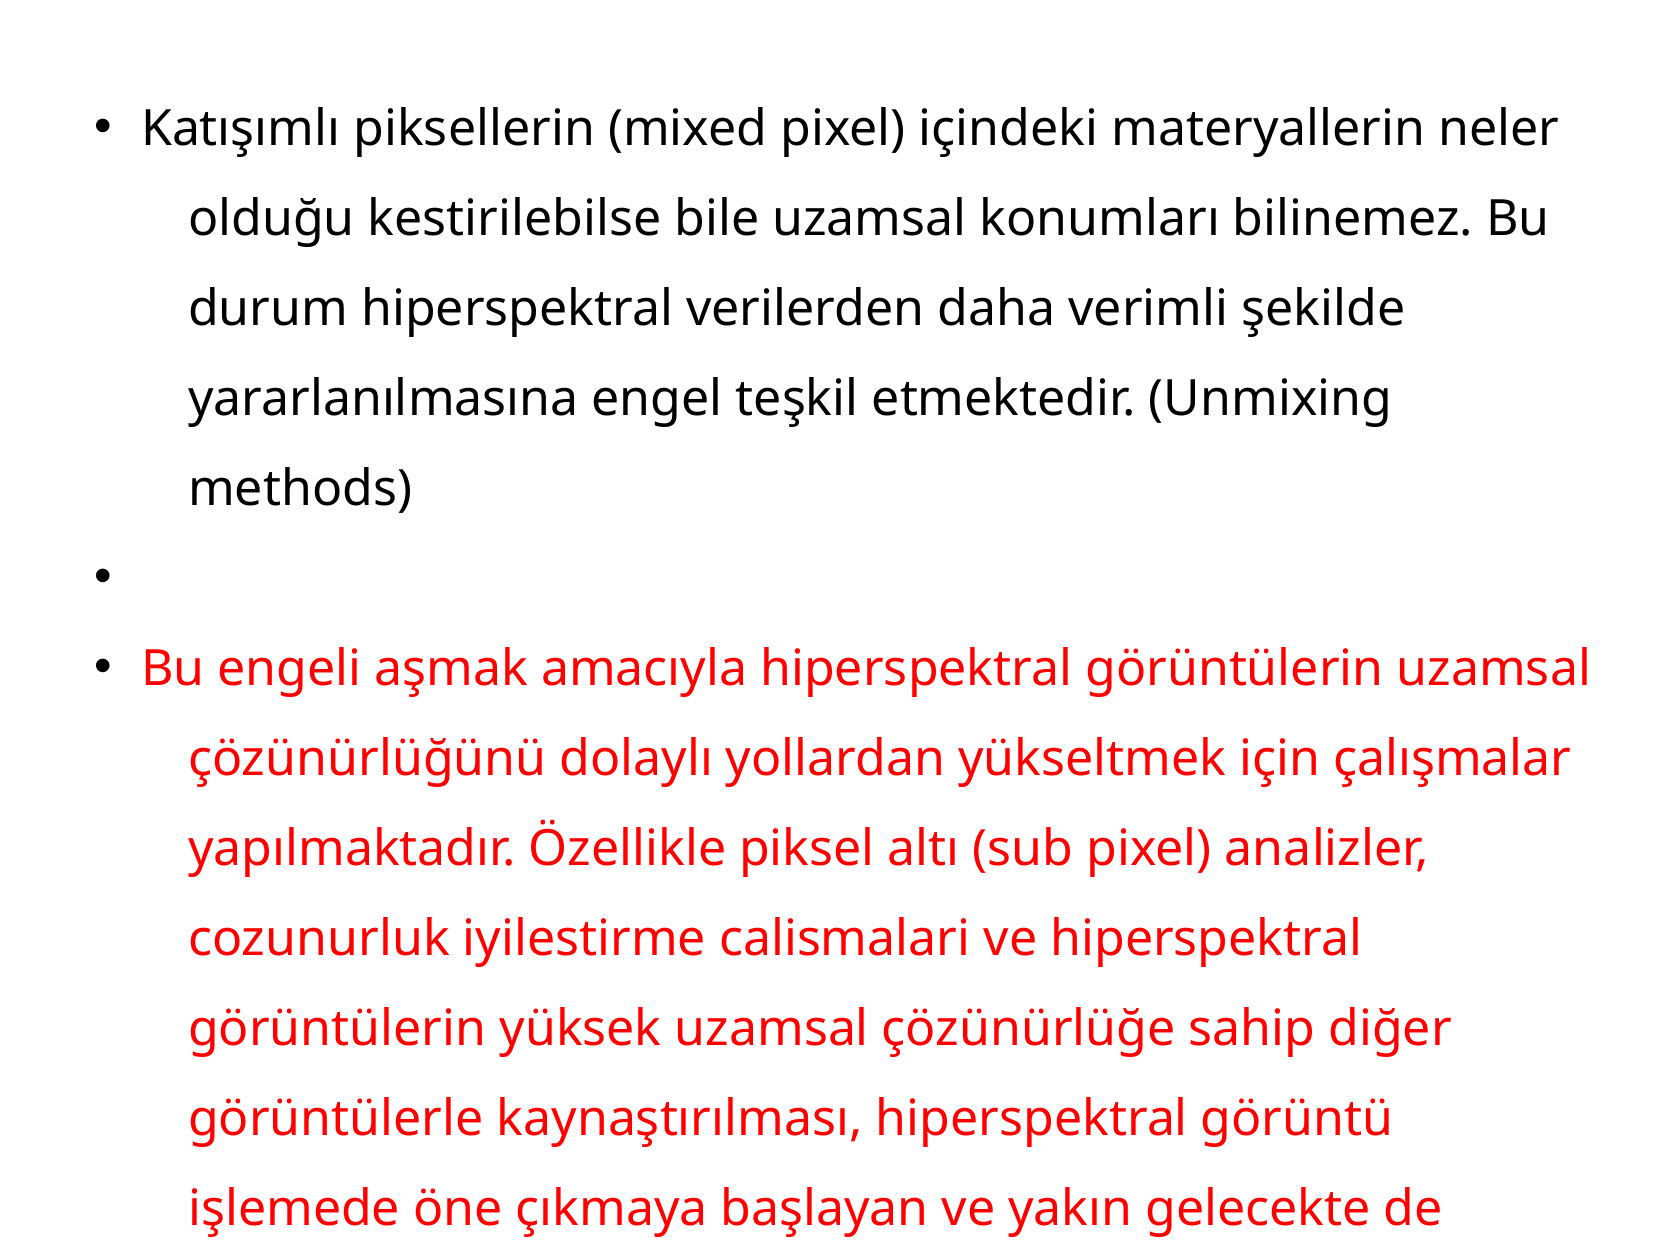

Katışımlı piksellerin (mixed pixel) içindeki materyallerin neler olduğu kestirilebilse bile uzamsal konumları bilinemez. Bu durum hiperspektral verilerden daha verimli şekilde yararlanılmasına engel teşkil etmektedir. (Unmixing methods)
Bu engeli aşmak amacıyla hiperspektral görüntülerin uzamsal çözünürlüğünü dolaylı yollardan yükseltmek için çalışmalar yapılmaktadır. Özellikle piksel altı (sub pixel) analizler, cozunurluk iyilestirme calismalari ve hiperspektral görüntülerin yüksek uzamsal çözünürlüğe sahip diğer görüntülerle kaynaştırılması, hiperspektral görüntü işlemede öne çıkmaya başlayan ve yakın gelecekte de önemini koruyacak araştırma alanlarıdır [2].